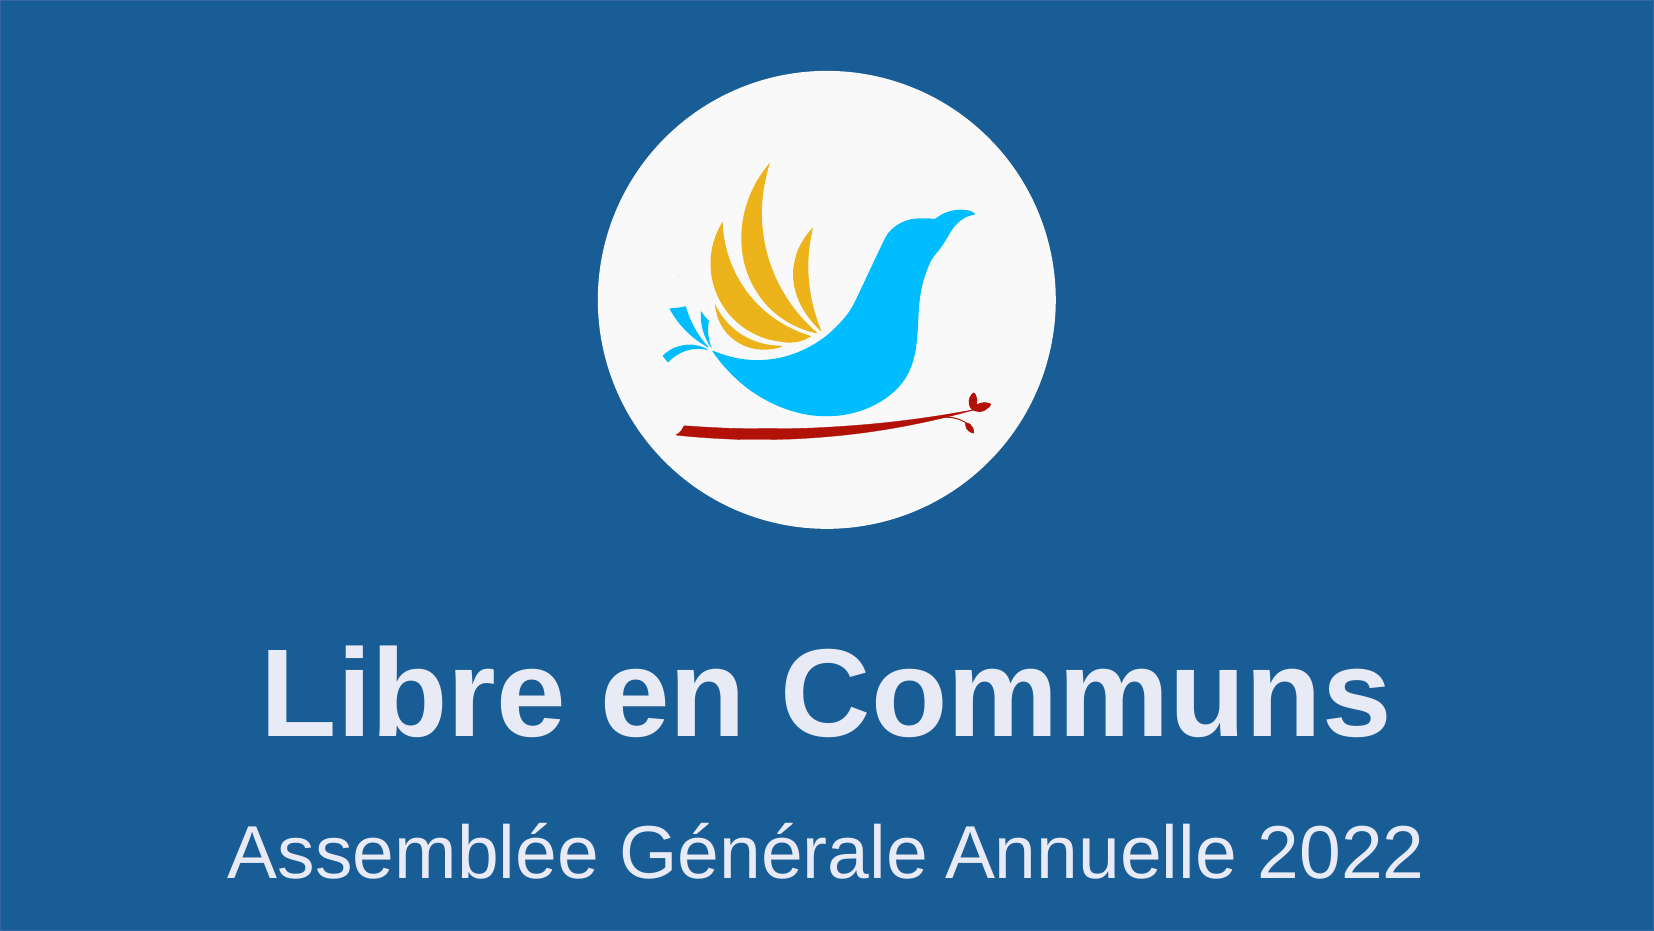

Libre en Communs
Assemblée Générale Annuelle 2022